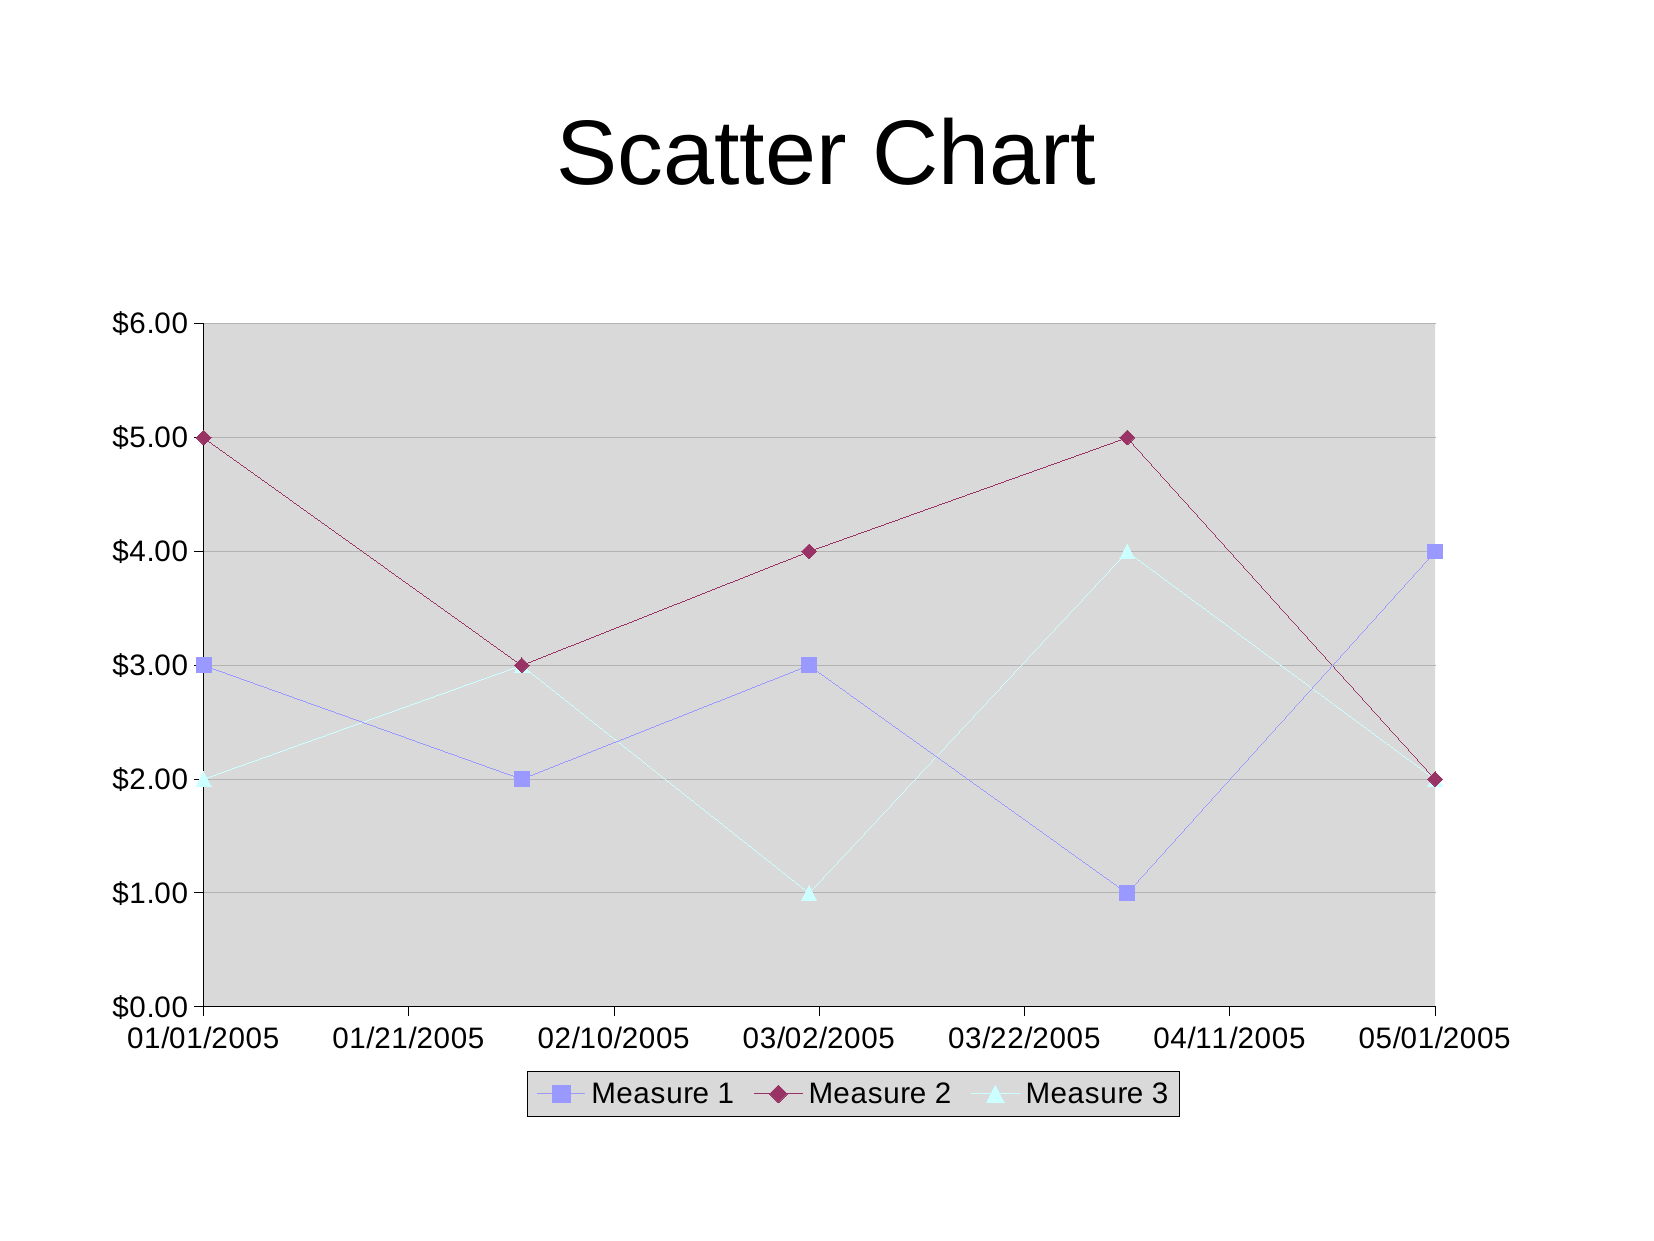

# Scatter Chart
### Chart
| Category | Measure 1 | Measure 2 | Measure 3 |
|---|---|---|---|